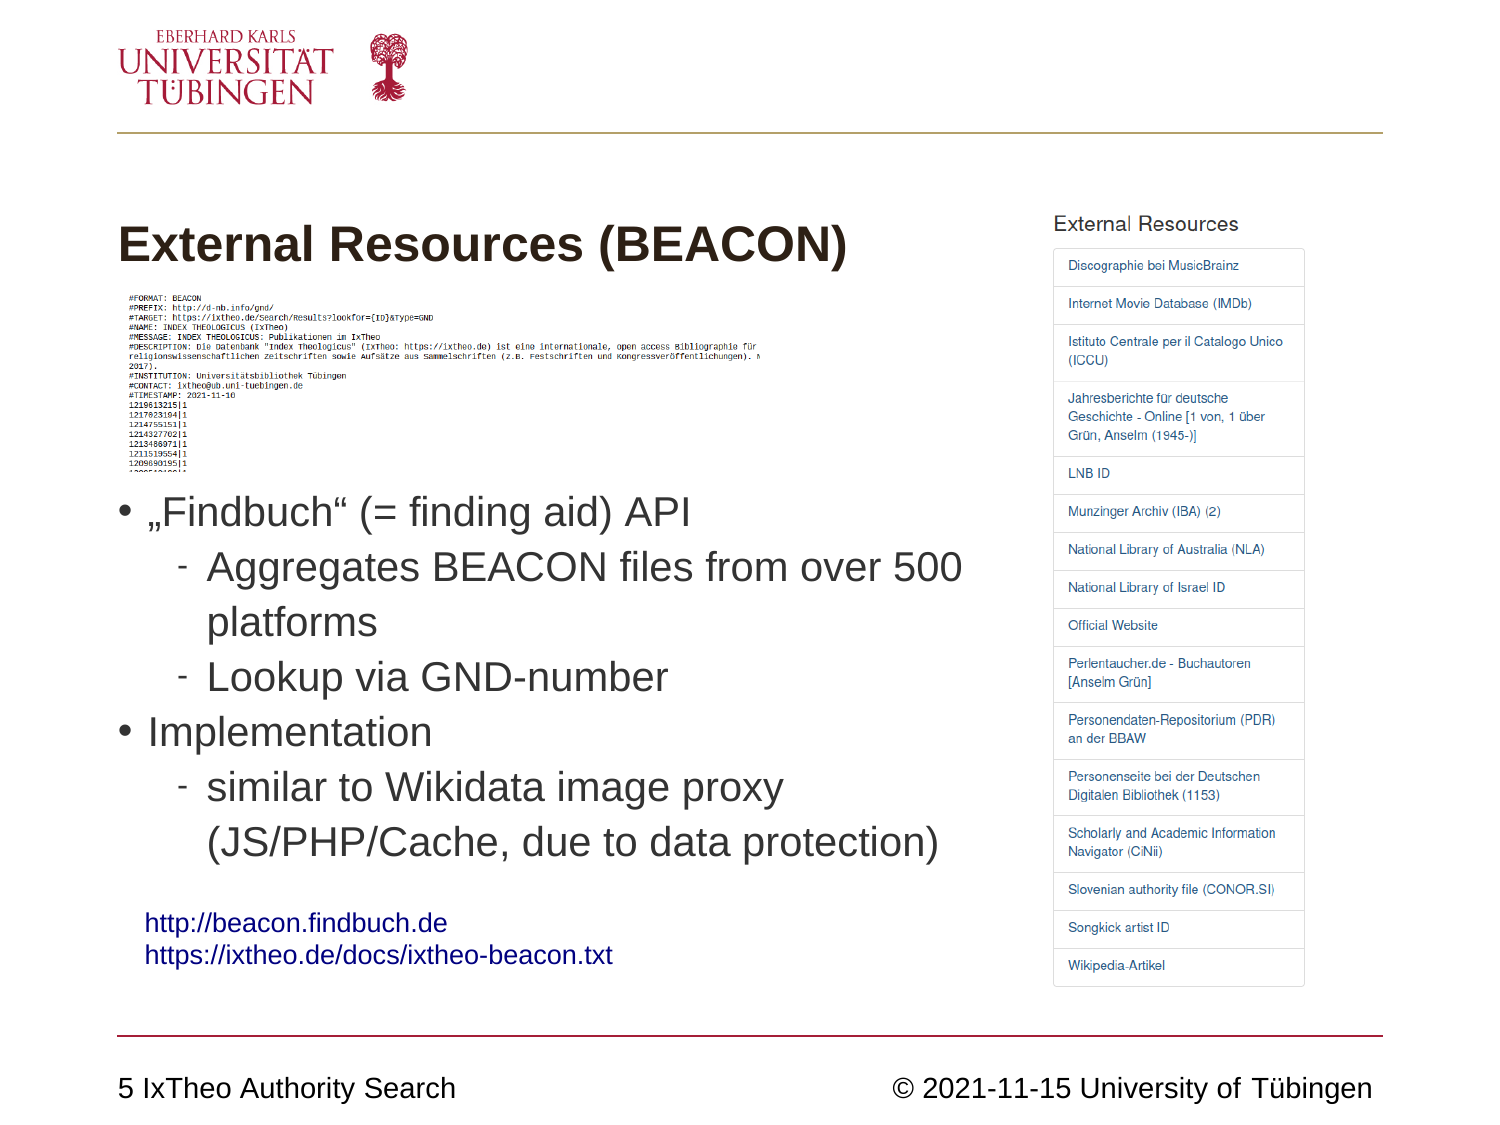

# External Resources (BEACON)
„Findbuch“ (= finding aid) API
Aggregates BEACON files from over 500 platforms
Lookup via GND-number
Implementation
similar to Wikidata image proxy
(JS/PHP/Cache, due to data protection)
http://beacon.findbuch.de
https://ixtheo.de/docs/ixtheo-beacon.txt
5